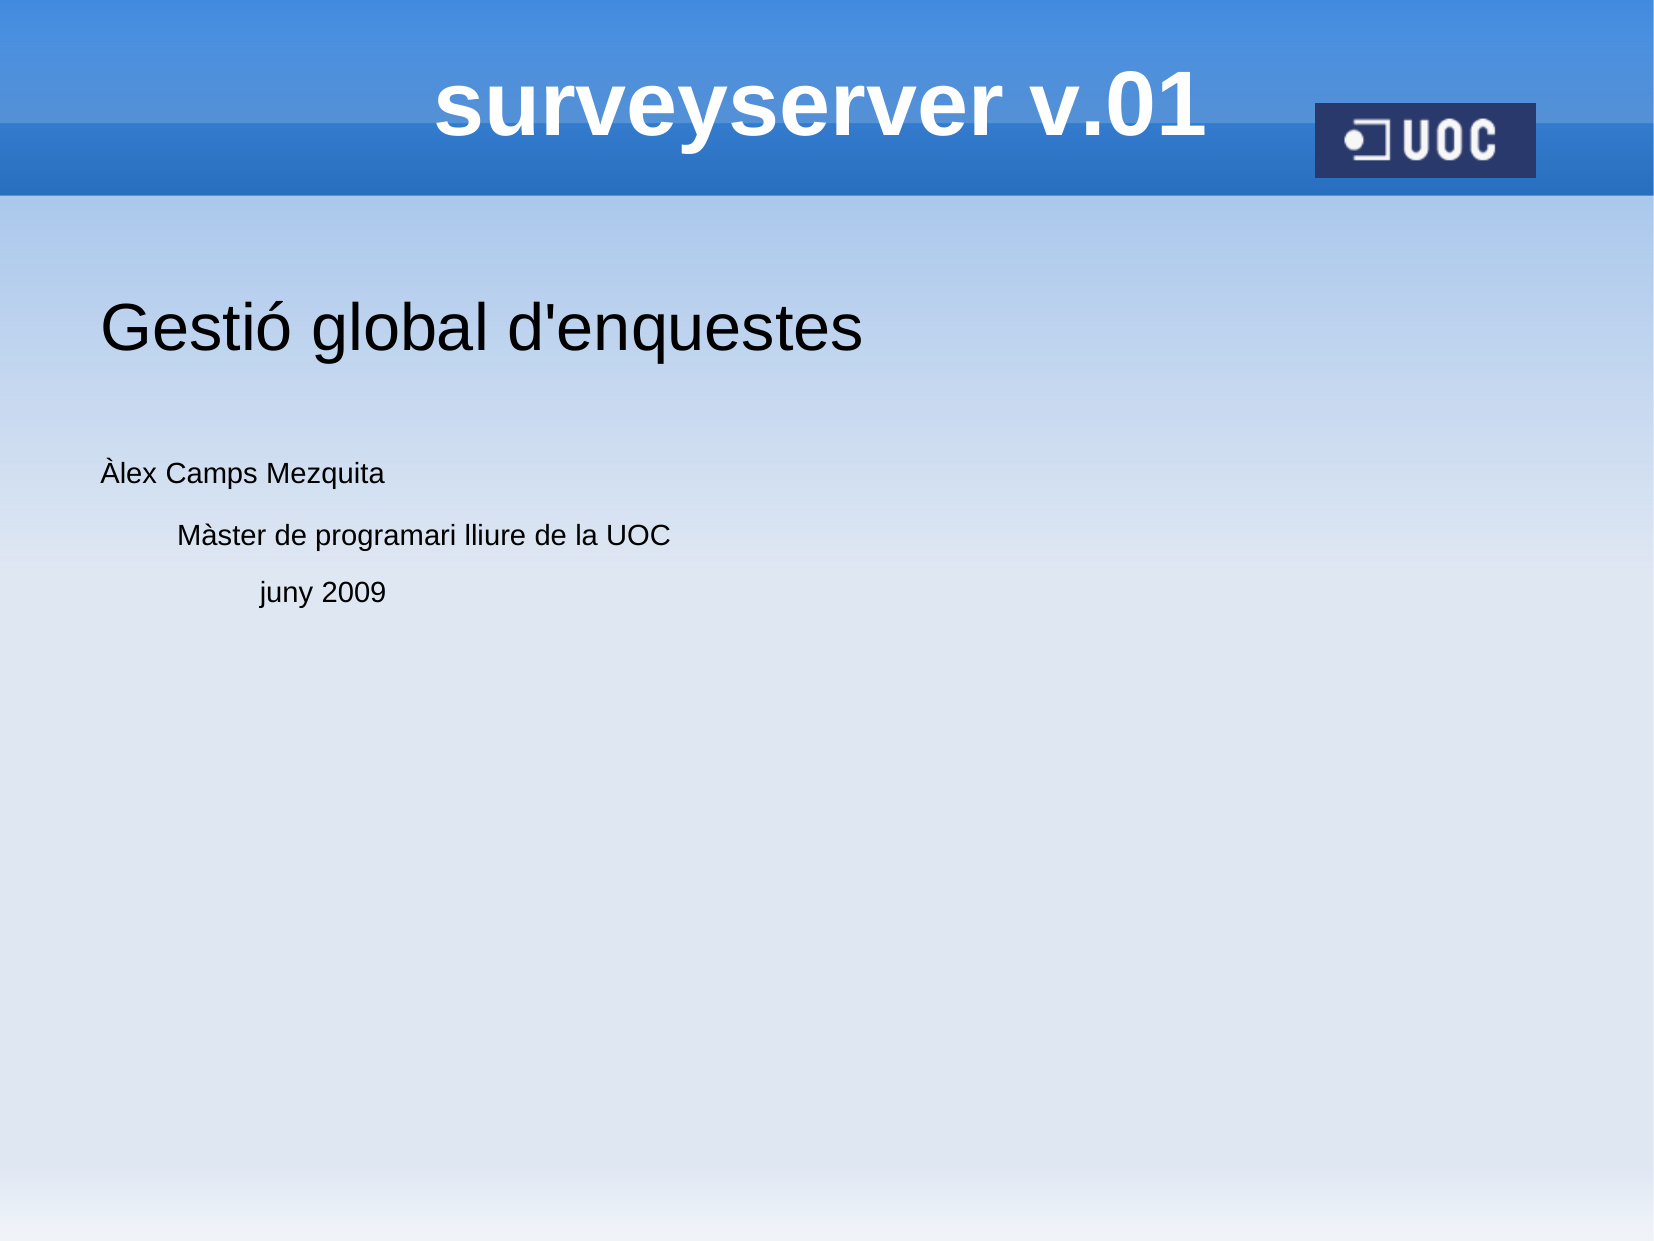

# surveyserver v.01
Gestió global d'enquestes
Àlex Camps Mezquita
Màster de programari lliure de la UOC
juny 2009